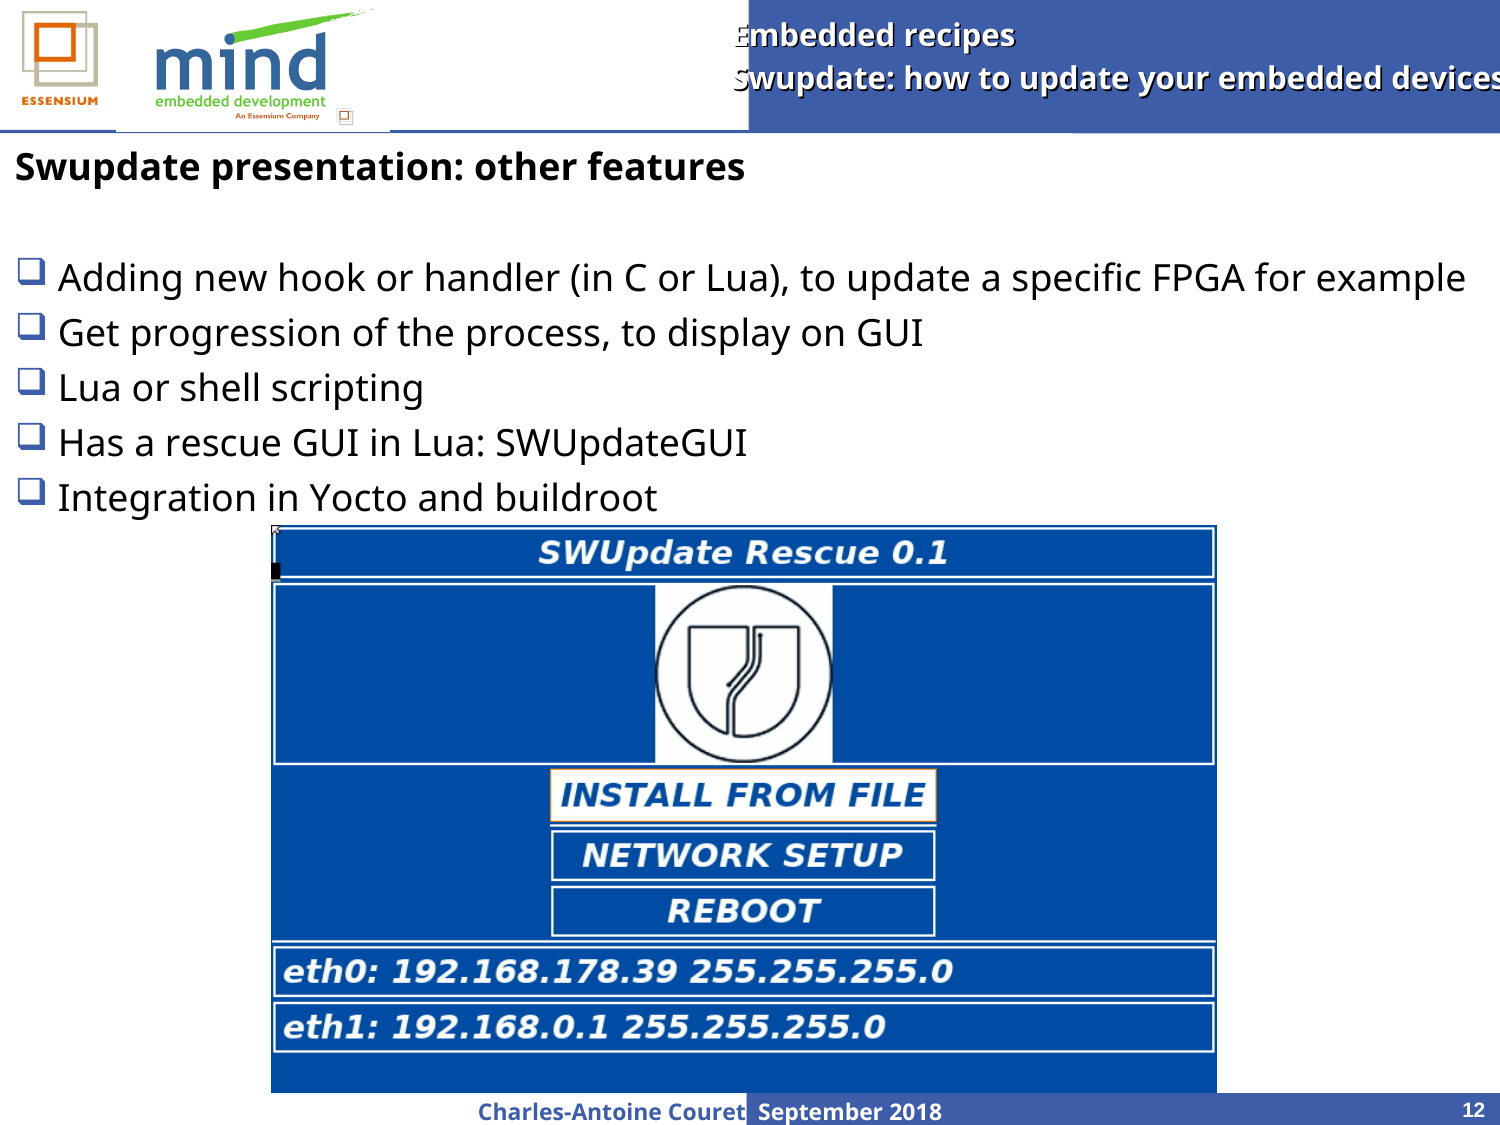

Embedded recipes
Swupdate: how to update your embedded devices?
# Swupdate presentation: other features
 Adding new hook or handler (in C or Lua), to update a specific FPGA for example
 Get progression of the process, to display on GUI
 Lua or shell scripting
 Has a rescue GUI in Lua: SWUpdateGUI
 Integration in Yocto and buildroot
Charles-Antoine Couret September 2018